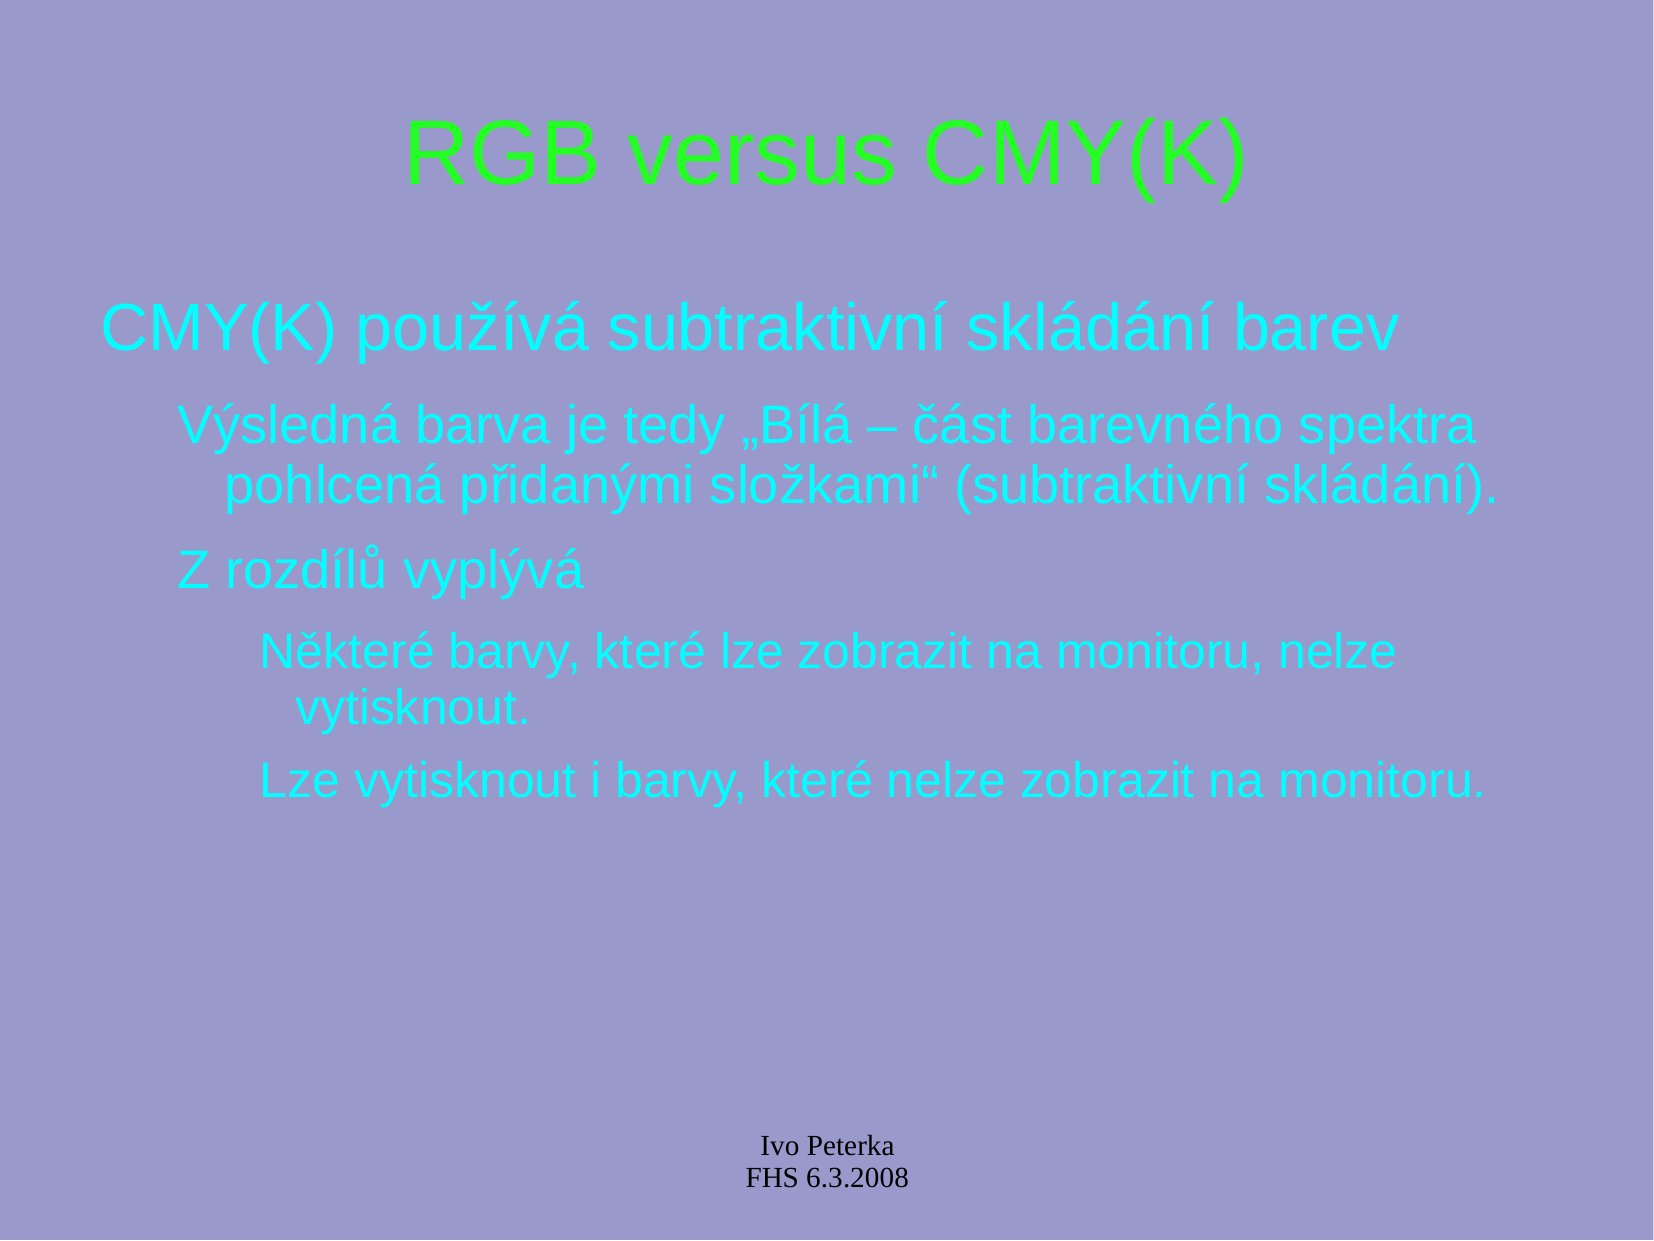

# RGB versus CMY(K)
CMY(K) používá subtraktivní skládání barev
Výsledná barva je tedy „Bílá – část barevného spektra pohlcená přidanými složkami“ (subtraktivní skládání).
Z rozdílů vyplývá
Některé barvy, které lze zobrazit na monitoru, nelze vytisknout.
Lze vytisknout i barvy, které nelze zobrazit na monitoru.